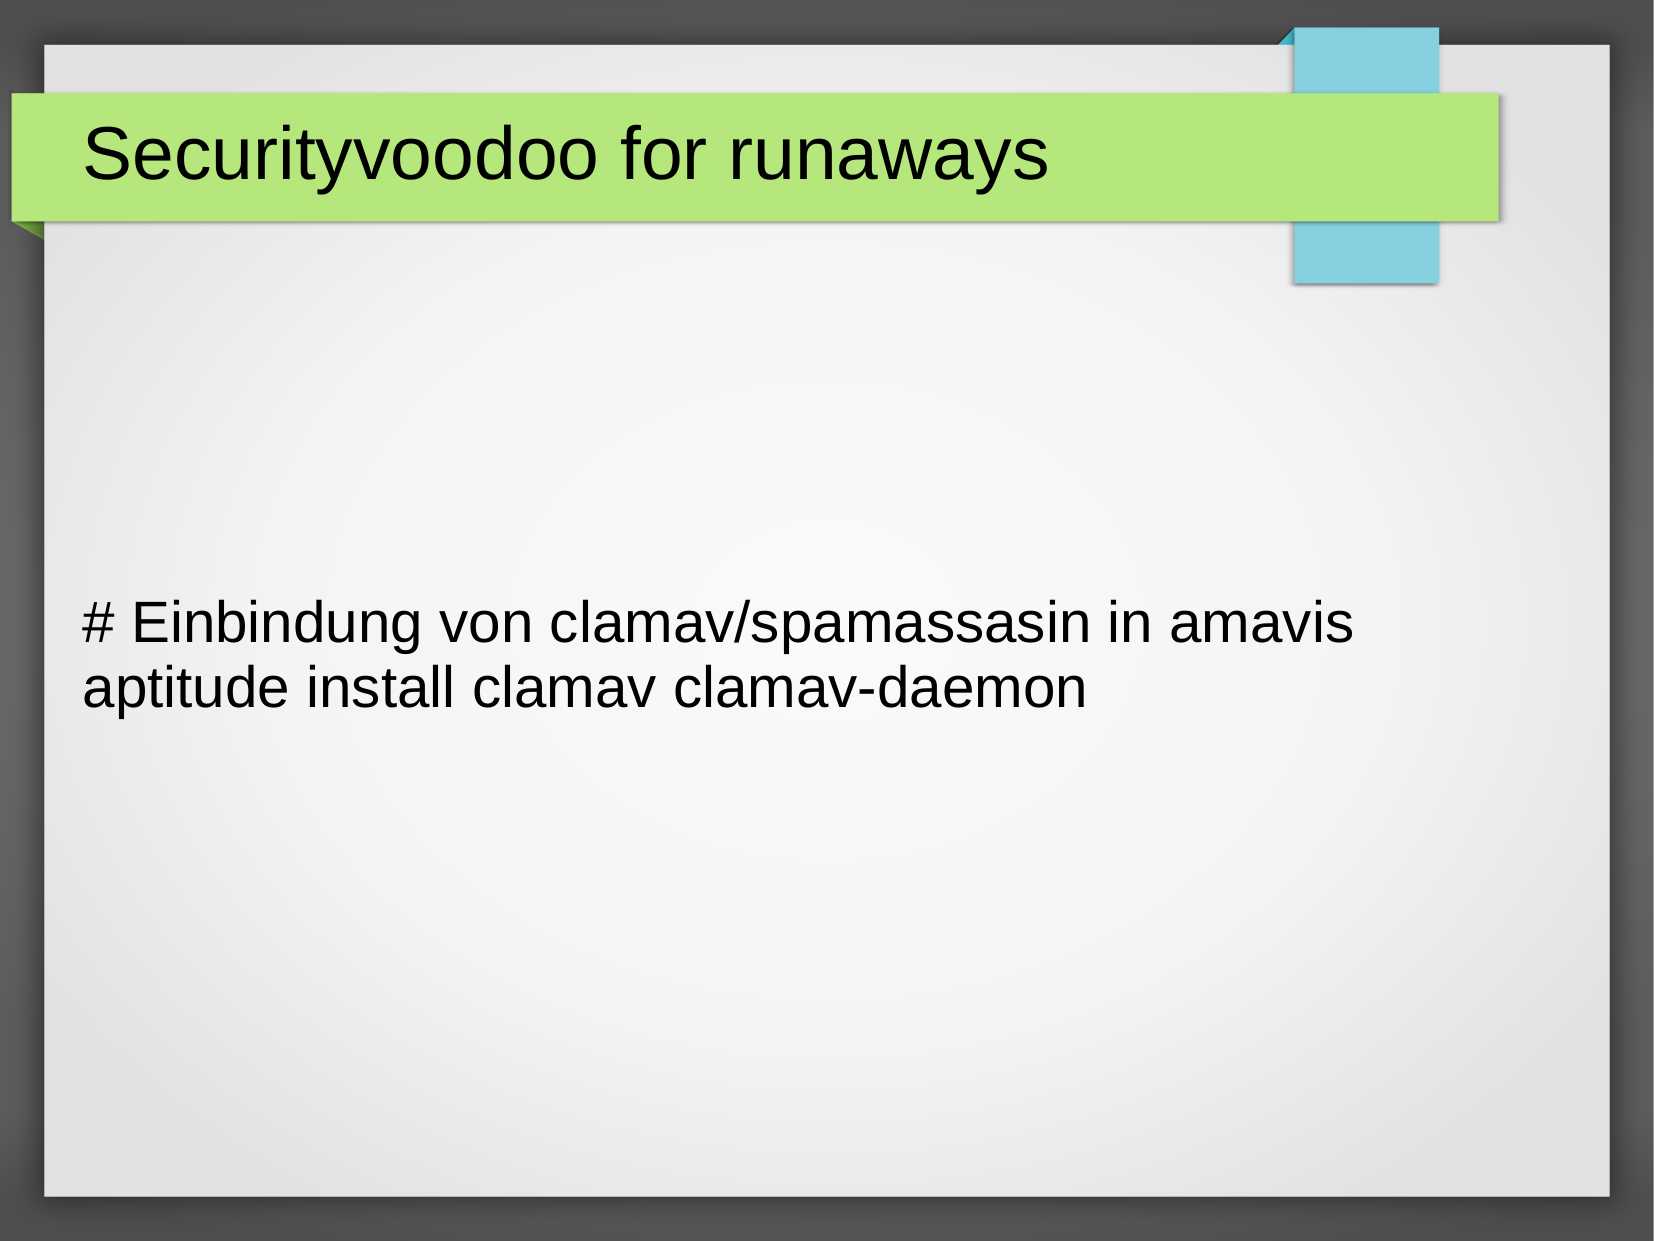

# Securityvoodoo for runaways
# Einbindung von clamav/spamassasin in amavis
aptitude install clamav clamav-daemon